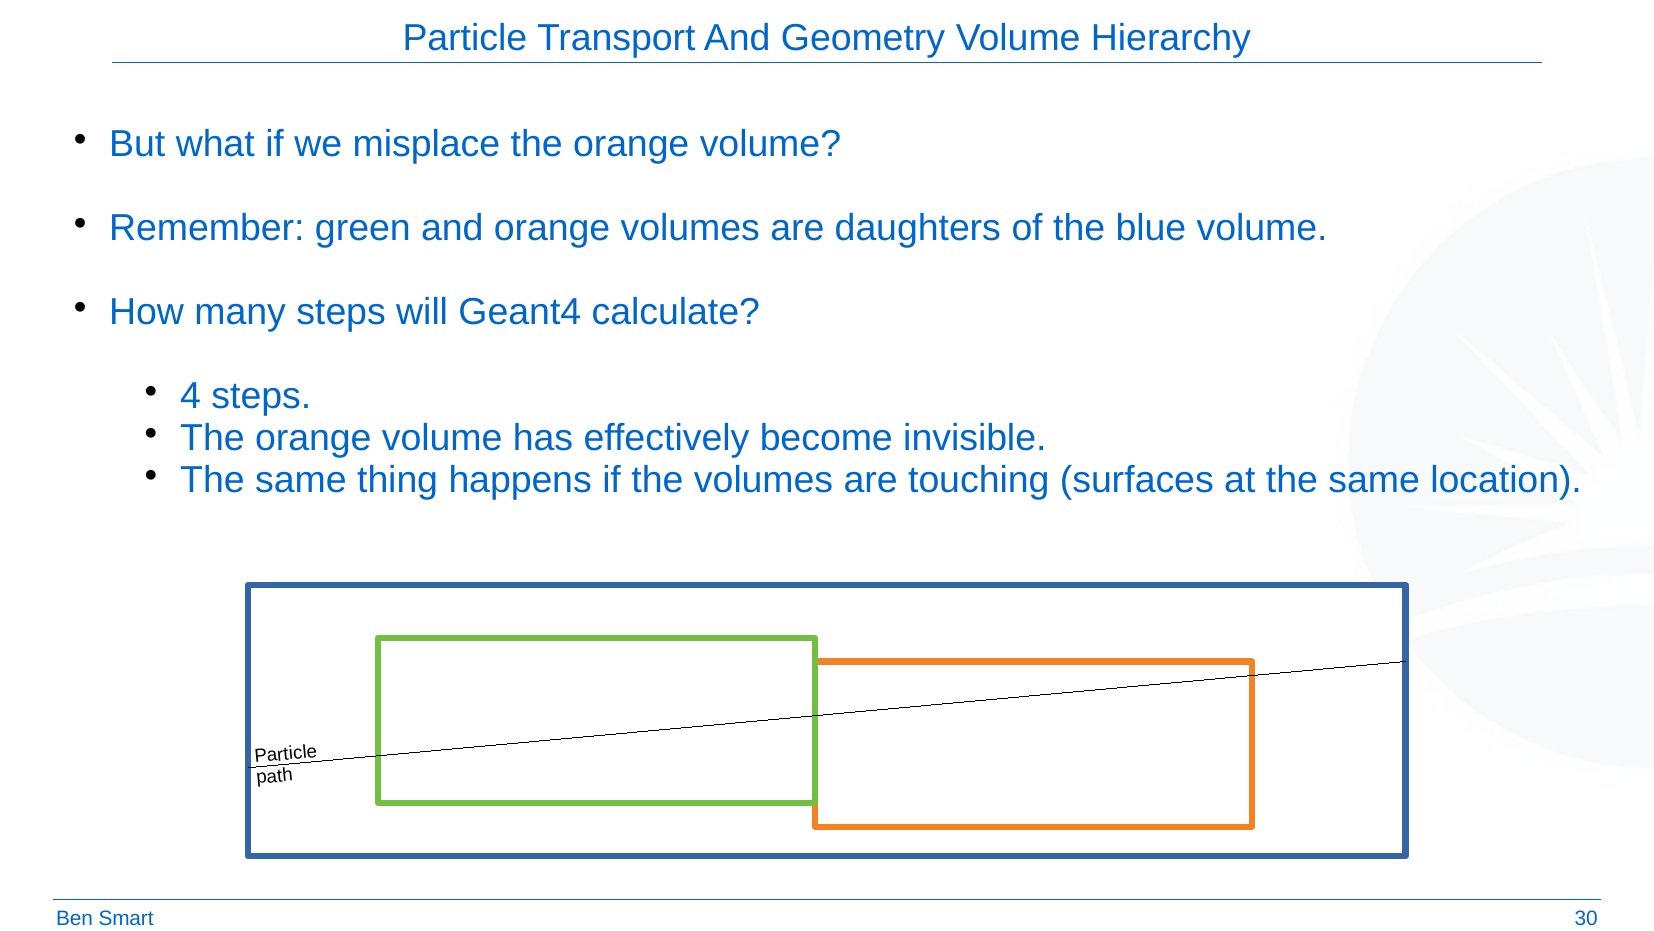

Particle Transport And Geometry Volume Hierarchy
But what if we misplace the orange volume?
Remember: green and orange volumes are daughters of the blue volume.
How many steps will Geant4 calculate?
4 steps.
The orange volume has effectively become invisible.
The same thing happens if the volumes are touching (surfaces at the same location).
Particle
path
Ben Smart